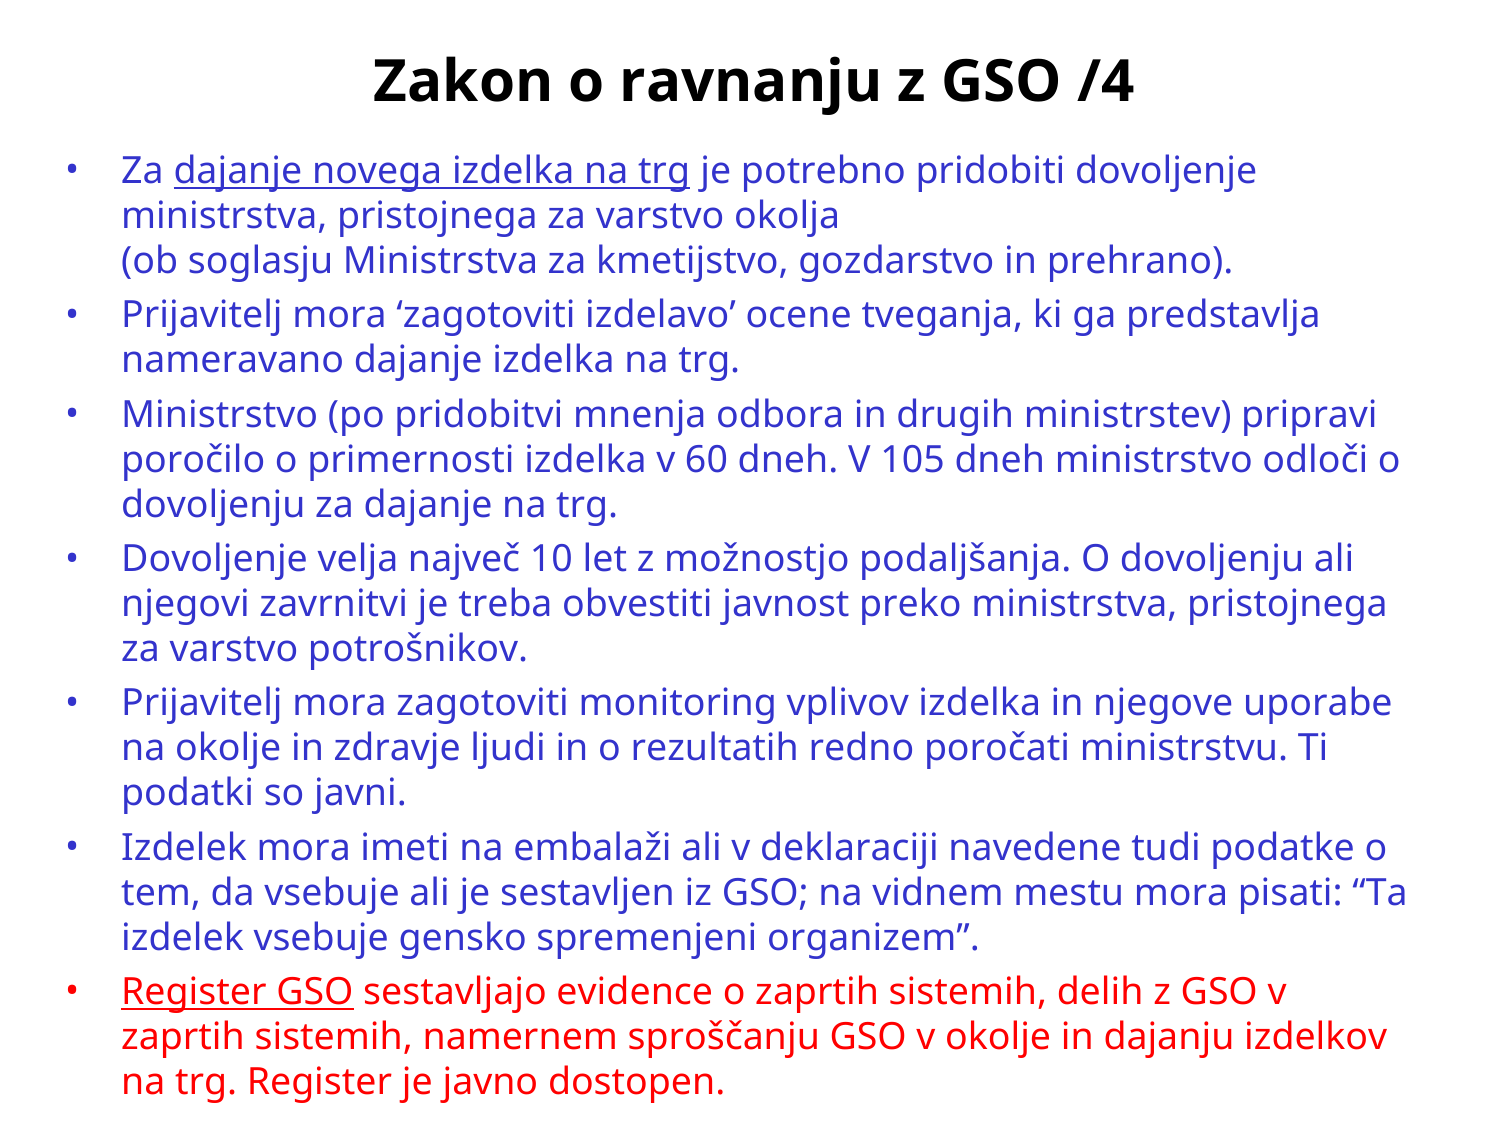

Zakon o ravnanju z GSO /4
# Za dajanje novega izdelka na trg je potrebno pridobiti dovoljenje ministrstva, pristojnega za varstvo okolja (ob soglasju Ministrstva za kmetijstvo, gozdarstvo in prehrano).
Prijavitelj mora ‘zagotoviti izdelavo’ ocene tveganja, ki ga predstavlja nameravano dajanje izdelka na trg.
Ministrstvo (po pridobitvi mnenja odbora in drugih ministrstev) pripravi poročilo o primernosti izdelka v 60 dneh. V 105 dneh ministrstvo odloči o dovoljenju za dajanje na trg.
Dovoljenje velja največ 10 let z možnostjo podaljšanja. O dovoljenju ali njegovi zavrnitvi je treba obvestiti javnost preko ministrstva, pristojnega za varstvo potrošnikov.
Prijavitelj mora zagotoviti monitoring vplivov izdelka in njegove uporabe na okolje in zdravje ljudi in o rezultatih redno poročati ministrstvu. Ti podatki so javni.
Izdelek mora imeti na embalaži ali v deklaraciji navedene tudi podatke o tem, da vsebuje ali je sestavljen iz GSO; na vidnem mestu mora pisati: “Ta izdelek vsebuje gensko spremenjeni organizem”.
Register GSO sestavljajo evidence o zaprtih sistemih, delih z GSO v zaprtih sistemih, namernem sproščanju GSO v okolje in dajanju izdelkov na trg. Register je javno dostopen.